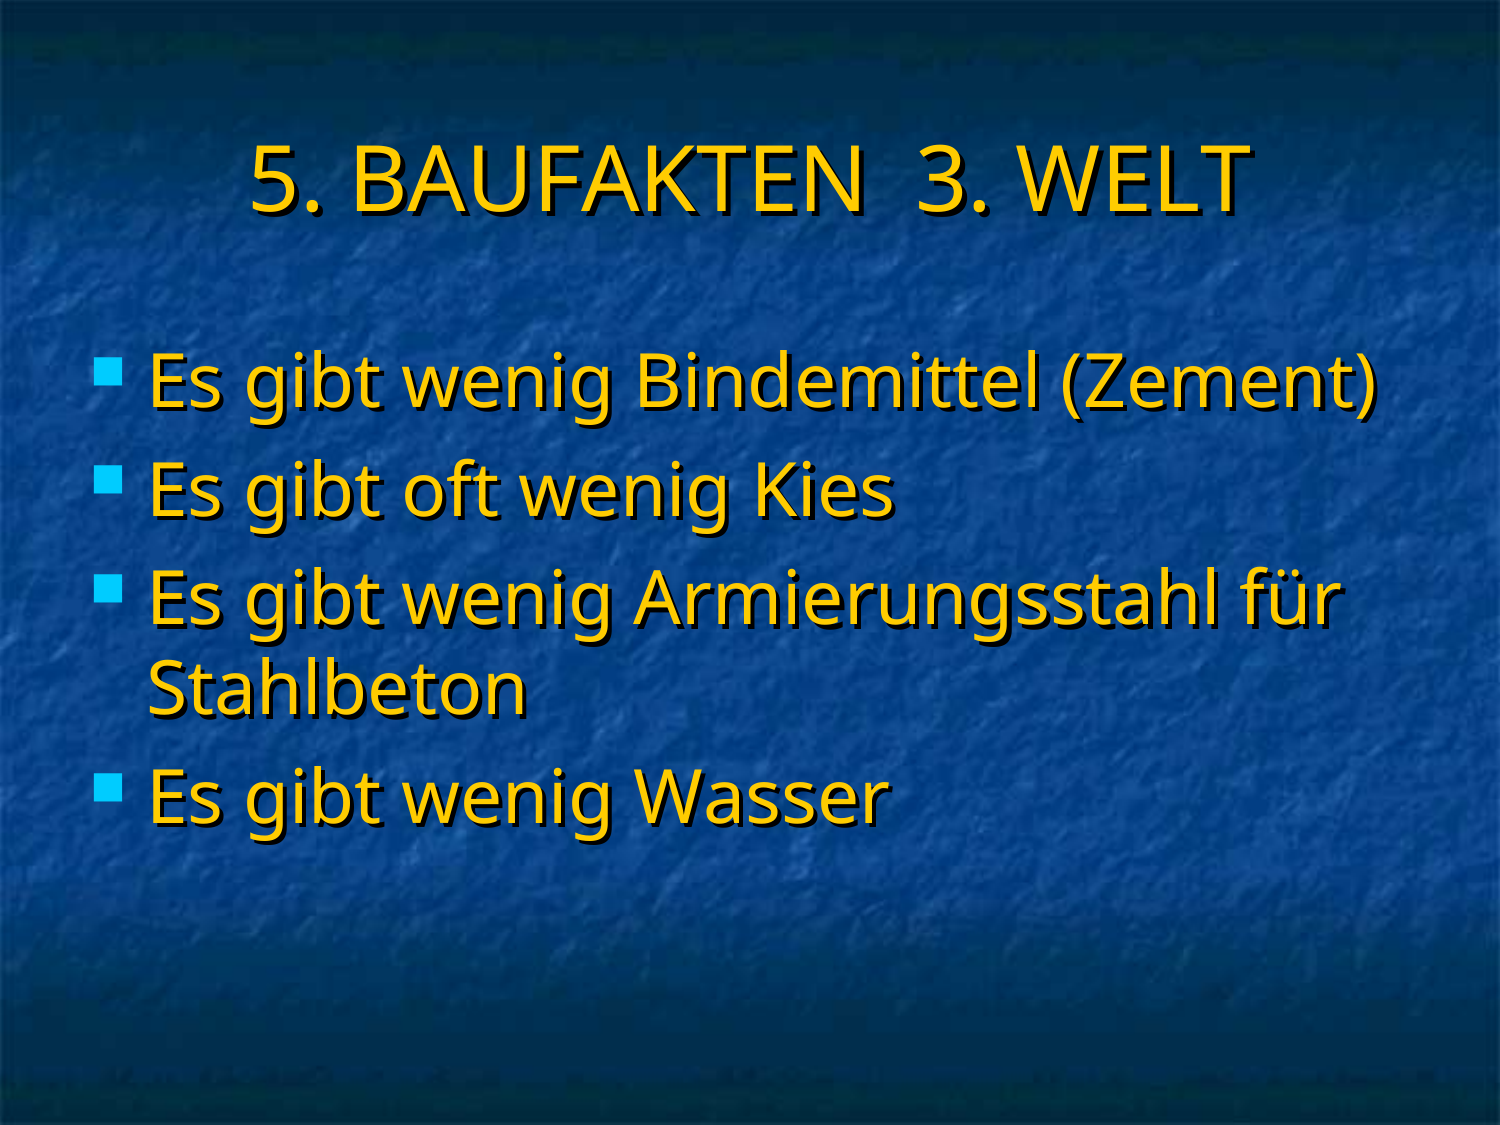

# 5. BAUFAKTEN 3. WELT
Es gibt wenig Bindemittel (Zement)
Es gibt oft wenig Kies
Es gibt wenig Armierungsstahl für Stahlbeton
Es gibt wenig Wasser